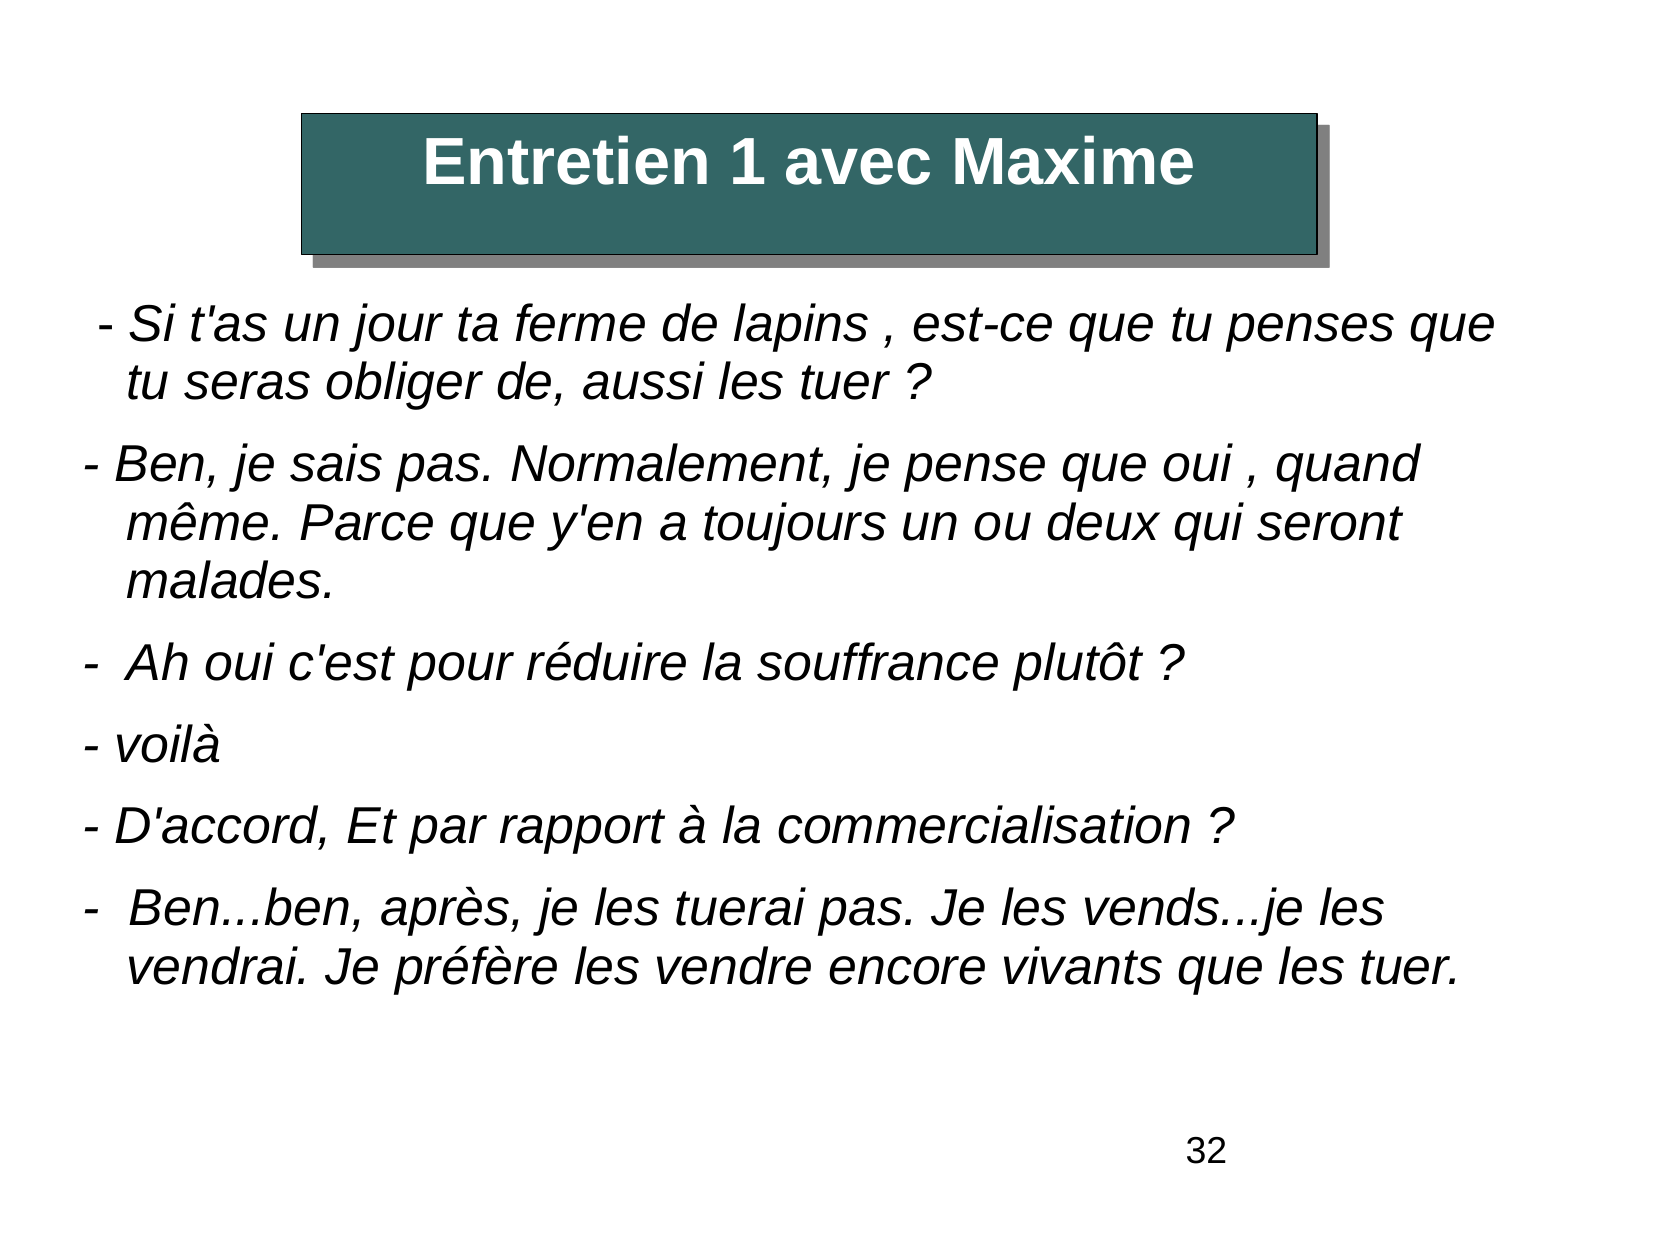

#
Entretien 1 avec Maxime
 - Si t'as un jour ta ferme de lapins , est-ce que tu penses que tu seras obliger de, aussi les tuer ?
- Ben, je sais pas. Normalement, je pense que oui , quand même. Parce que y'en a toujours un ou deux qui seront malades.
- Ah oui c'est pour réduire la souffrance plutôt ?
- voilà
- D'accord, Et par rapport à la commercialisation ?
- Ben...ben, après, je les tuerai pas. Je les vends...je les vendrai. Je préfère les vendre encore vivants que les tuer.
32